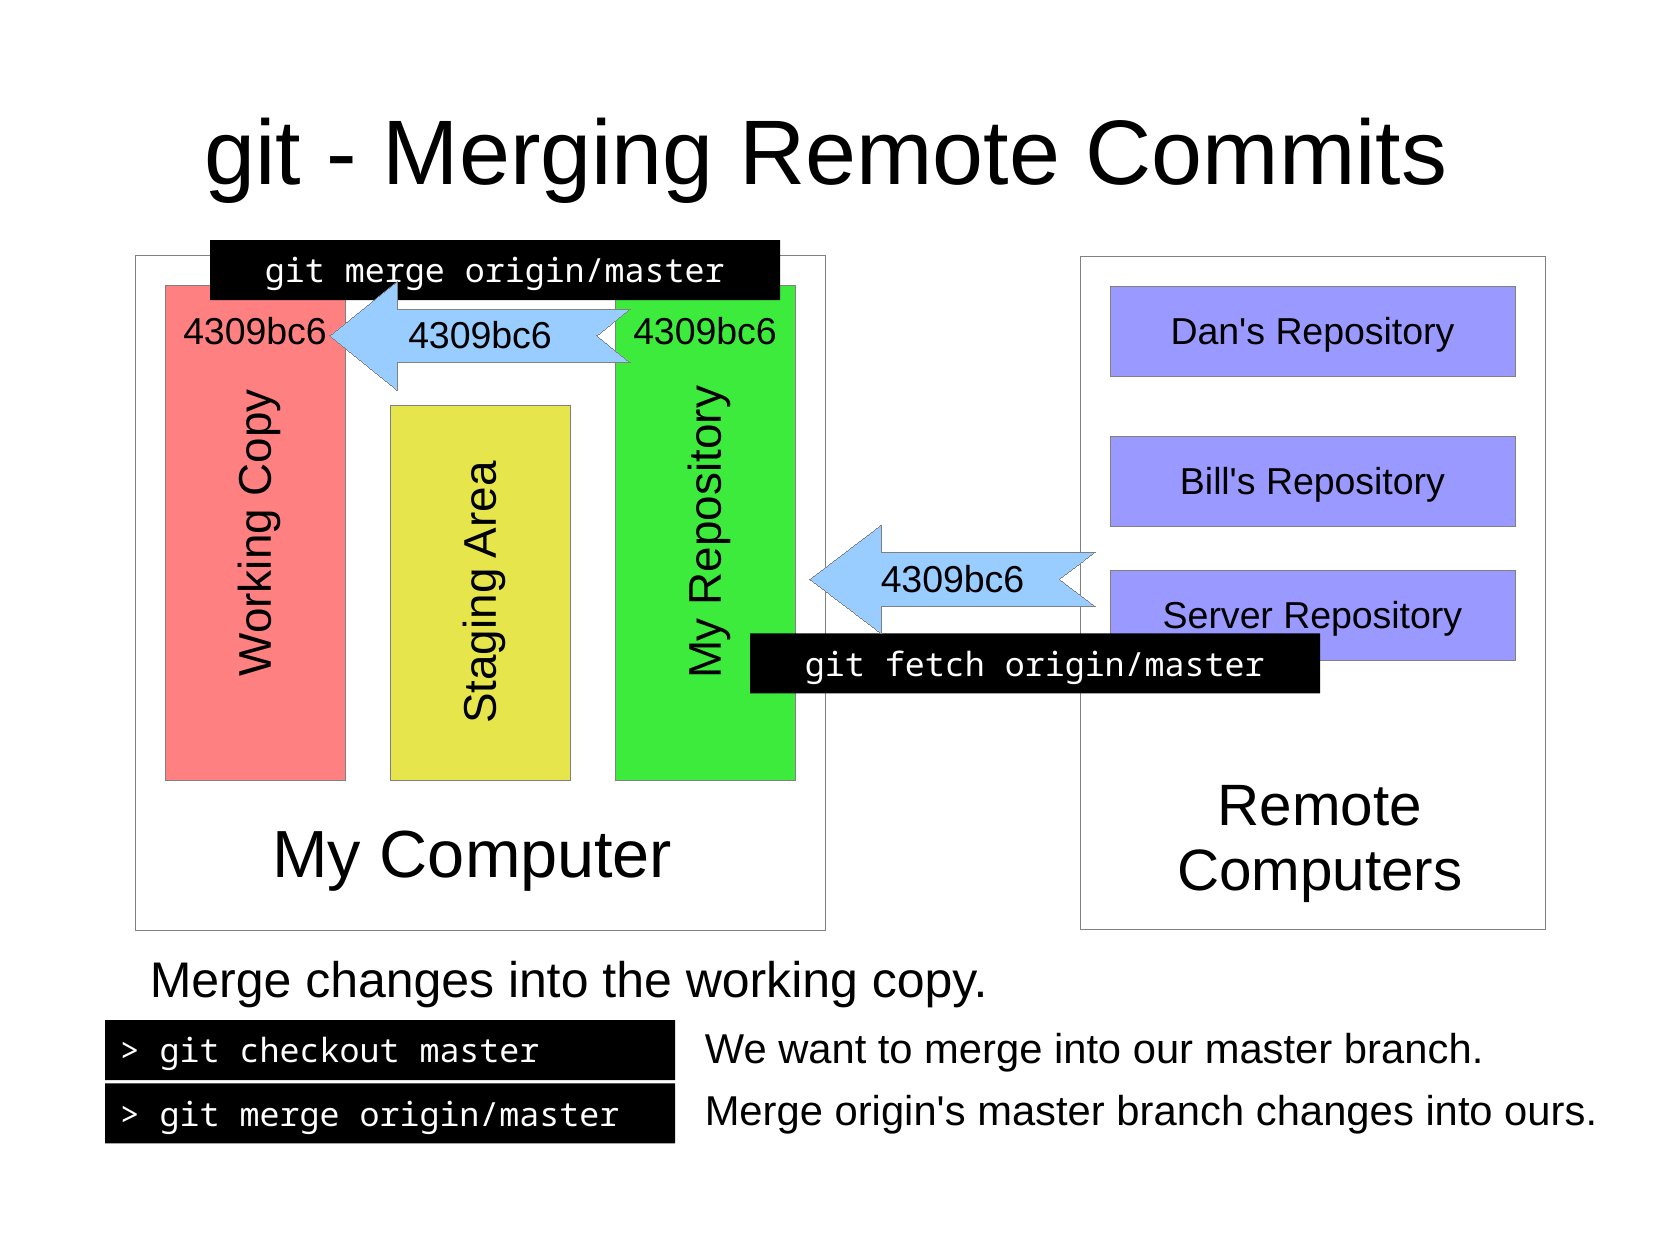

# git - Merging Remote Commits
git merge origin/master
4309bc6
Dan's Repository
4309bc6
4309bc6
Bill's Repository
Working Copy
My Repository
Staging Area
4309bc6
Server Repository
git fetch origin/master
Remote Computers
My Computer
Merge changes into the working copy.
We want to merge into our master branch.
> git checkout master
Merge origin's master branch changes into ours.
> git merge origin/master